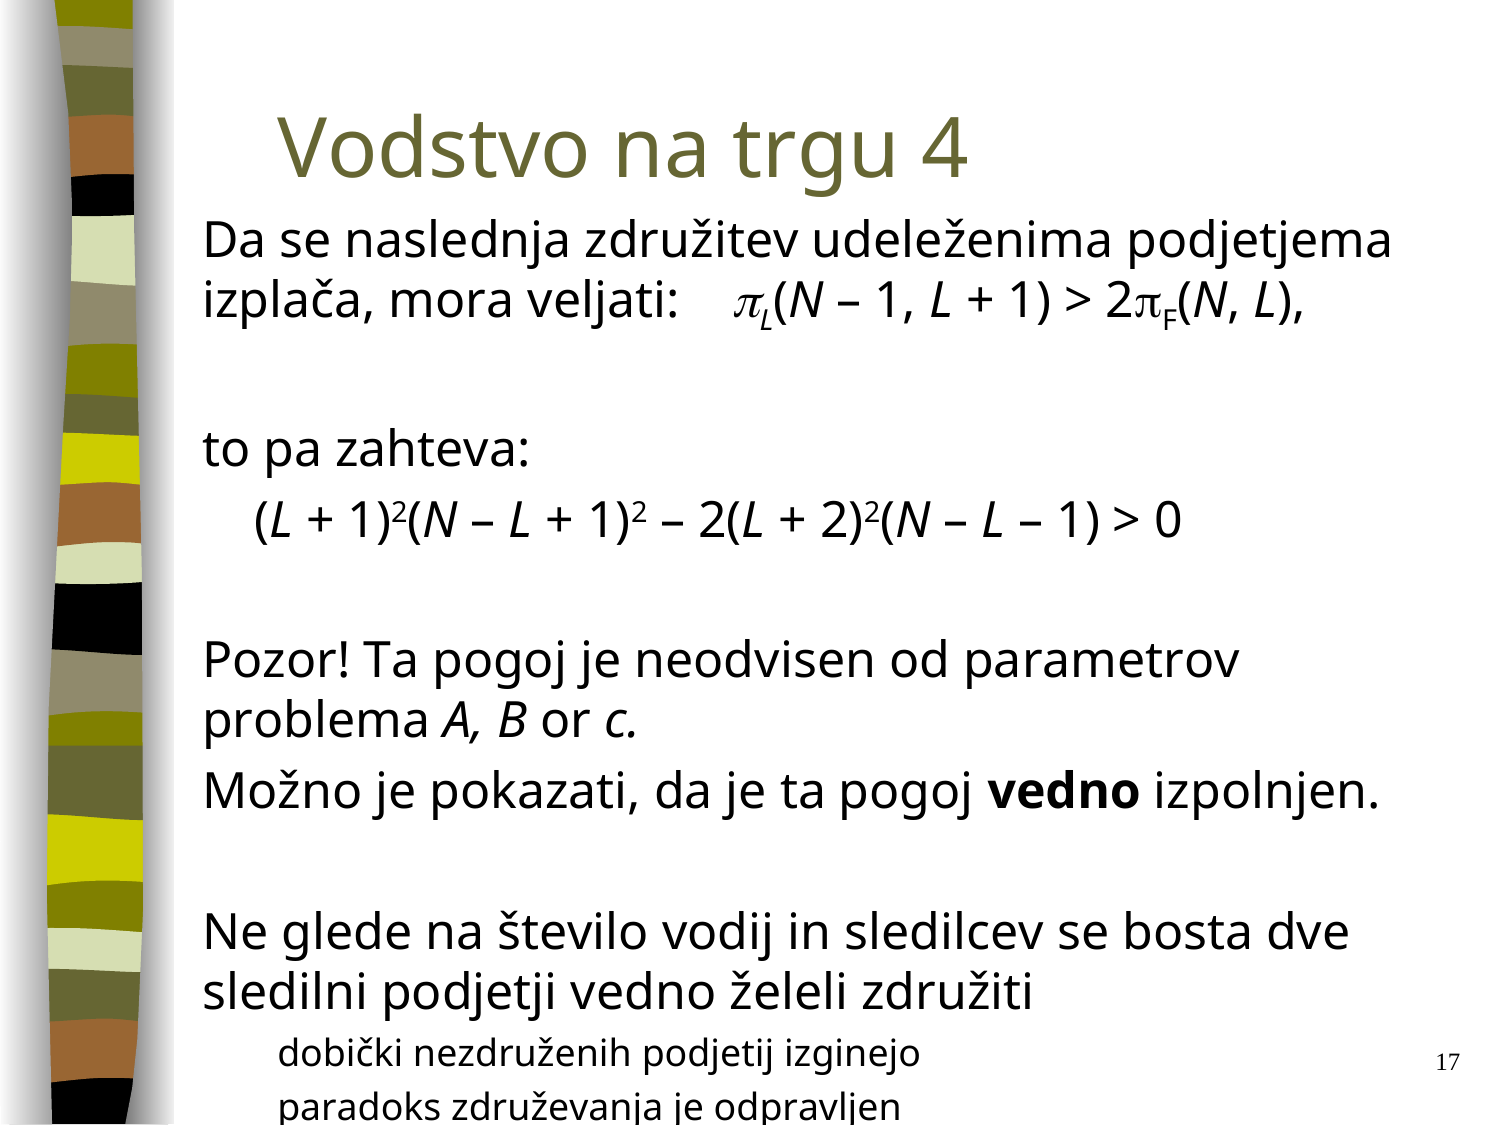

Vodstvo na trgu 4
Da se naslednja združitev udeleženima podjetjema izplača, mora veljati: L(N – 1, L + 1) > 2F(N, L),
to pa zahteva:
 (L + 1)2(N – L + 1)2 – 2(L + 2)2(N – L – 1) > 0
Pozor! Ta pogoj je neodvisen od parametrov problema A, B or c.
Možno je pokazati, da je ta pogoj vedno izpolnjen.
Ne glede na število vodij in sledilcev se bosta dve sledilni podjetji vedno želeli združiti
dobički nezdruženih podjetij izginejo
paradoks združevanja je odpravljen